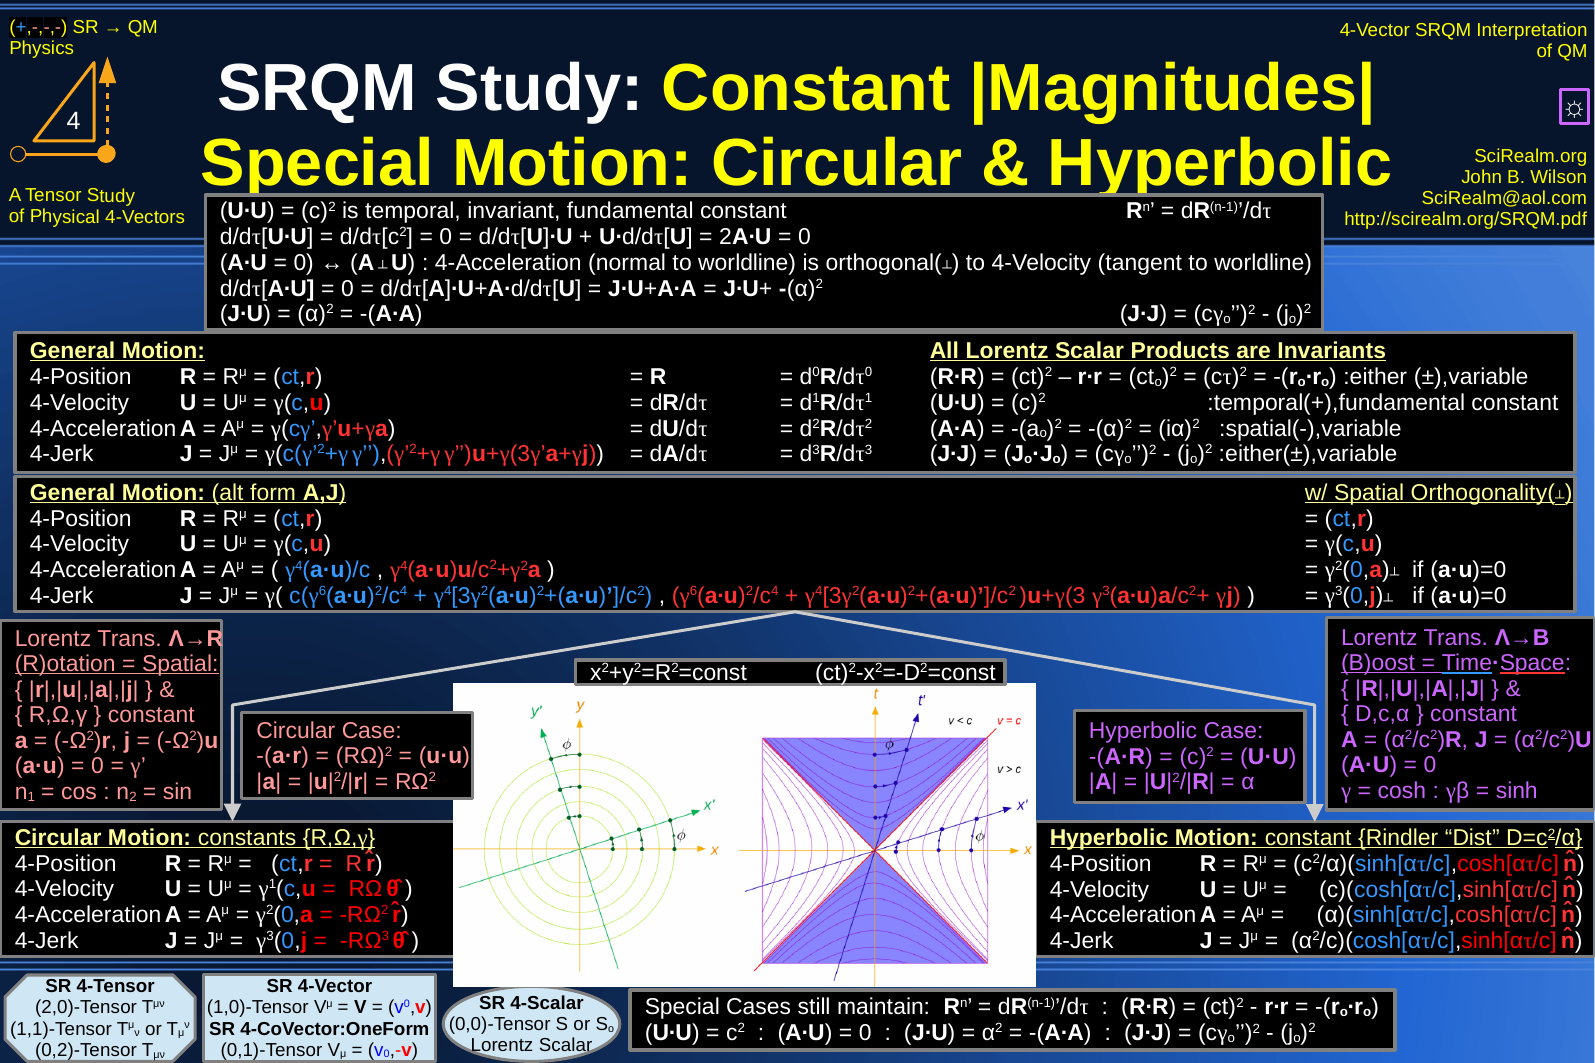

(+,-,-,-) SR → QM
Physics
A Tensor Study
of Physical 4-Vectors
4-Vector SRQM Interpretation
of QM
SciRealm.org
John B. Wilson
SciRealm@aol.com
http://scirealm.org/SRQM.pdf
# SRQM Study: Constant |Magnitudes| Special Motion: Circular & Hyperbolic
4
☼
(U∙U) = (c)2 is temporal, invariant, fundamental constant					 Rn’ = dR(n-1)’/dτ
d/dτ[U∙U] = d/dτ[c2] = 0 = d/dτ[U]∙U + U∙d/dτ[U] = 2A∙U = 0
(A∙U = 0) ↔ (A ┴ U) : 4-Acceleration (normal to worldline) is orthogonal(┴) to 4-Velocity (tangent to worldline)
d/dτ[A∙U] = 0 = d/dτ[A]∙U+A∙d/dτ[U] = J∙U+A∙A = J∙U+ -(α)2
(J∙U) = (α)2 = -(A∙A)										(J∙J) = (cγo’’)2 - (jo)2
General Motion:										All Lorentz Scalar Products are Invariants
4-Position	R = Rμ = (ct,r)					= R		= d0R/dτ0	(R∙R) = (ct)2 – r∙r = (cto)2 = (cτ)2 = -(ro∙ro) :either (±),variable
4-Velocity	U = Uμ = γ(c,u)				= dR/dτ	= d1R/dτ1	(U∙U) = (c)2 :temporal(+),fundamental constant
4-Acceleration	A = Aμ = γ(cγ’,γ’u+γa)				= dU/dτ	= d2R/dτ2	(A∙A) = -(ao)2 = -(α)2 = (iα)2 :spatial(-),variable
4-Jerk		J = Jμ = γ(c(γ’2+γ γ’’),(γ’2+γ γ’’)u+γ(3γ’a+γj))	= dA/dτ	= d3R/dτ3	(J∙J) = (Jo·Jo) = (cγo’’)2 - (jo)2 :either(±),variable
General Motion: (alt form A,J)													w/ Spatial Orthogonality(┴)
4-Position	R = Rμ = (ct,r)														= (ct,r)
4-Velocity	U = Uμ = γ(c,u)													= γ(c,u)
4-Acceleration	A = Aμ = ( γ4(a·u)/c , γ4(a·u)u/c2+γ2a )										= γ2(0,a)┴ if (a·u)=0
4-Jerk		J = Jμ = γ( c(γ6(a∙u)2/c4 + γ4[3γ2(a∙u)2+(a∙u)’]/c2) , (γ6(a∙u)2/c4 + γ4[3γ2(a∙u)2+(a∙u)’]/c2 )u+γ(3 γ3(a∙u)a/c2+ γj) )	= γ3(0,j)┴ if (a·u)=0
Lorentz Trans. Λ→B
(B)oost = Time·Space:
{ |R|,|U|,|A|,|J| } &
{ D,c,α } constant
A = (α2/c2)R, J = (α2/c2)U
(A·U) = 0
γ = cosh : γβ = sinh
Lorentz Trans. Λ→R
(R)otation = Spatial:
{ |r|,|u|,|a|,|j| } &
{ R,Ω,γ } constant
a = (-Ω2)r, j = (-Ω2)u
(a·u) = 0 = γ’
n1 = cos : n2 = sin
x2+y2=R2=const	(ct)2-x2=-D2=const
Hyperbolic Case:
-(A·R) = (c)2 = (U·U)
|A| = |U|2/|R| = α
Circular Case:
-(a·r) = (RΩ)2 = (u·u)
|a| = |u|2/|r| = RΩ2
Circular Motion: constants {R,Ω,γ}
4-Position	R = Rμ = (ct,r = R r̂)
4-Velocity	U = Uμ = γ1(c,u = RΩ θ̂ )
4-Acceleration	A = Aμ = γ2(0,a = -RΩ2 r̂)
4-Jerk		J = Jμ = γ3(0,j = -RΩ3 θ̂ )
Hyperbolic Motion: constant {Rindler “Dist” D=c2/α}
4-Position	R = Rμ = (c2/α)(sinh[ατ/c],cosh[ατ/c] n̂)
4-Velocity	U = Uμ = (c)(cosh[ατ/c],sinh[ατ/c] n̂)
4-Acceleration	A = Aμ = (α)(sinh[ατ/c],cosh[ατ/c] n̂)
4-Jerk		J = Jμ = (α2/c)(cosh[ατ/c],sinh[ατ/c] n̂)
SR 4-Tensor
(2,0)-Tensor Tμν
(1,1)-Tensor Tμν or Tμν
(0,2)-Tensor Tμν
SR 4-Vector
(1,0)-Tensor Vμ = V = (v0,v)
SR 4-CoVector:OneForm
(0,1)-Tensor Vμ = (v0,-v)
SR 4-Scalar
(0,0)-Tensor S or So
Lorentz Scalar
Special Cases still maintain: Rn’ = dR(n-1)’/dτ : (R∙R) = (ct)2 - r∙r = -(ro∙ro)
(U∙U) = c2 : (A∙U) = 0 : (J∙U) = α2 = -(A∙A) : (J∙J) = (cγo’’)2 - (jo)2